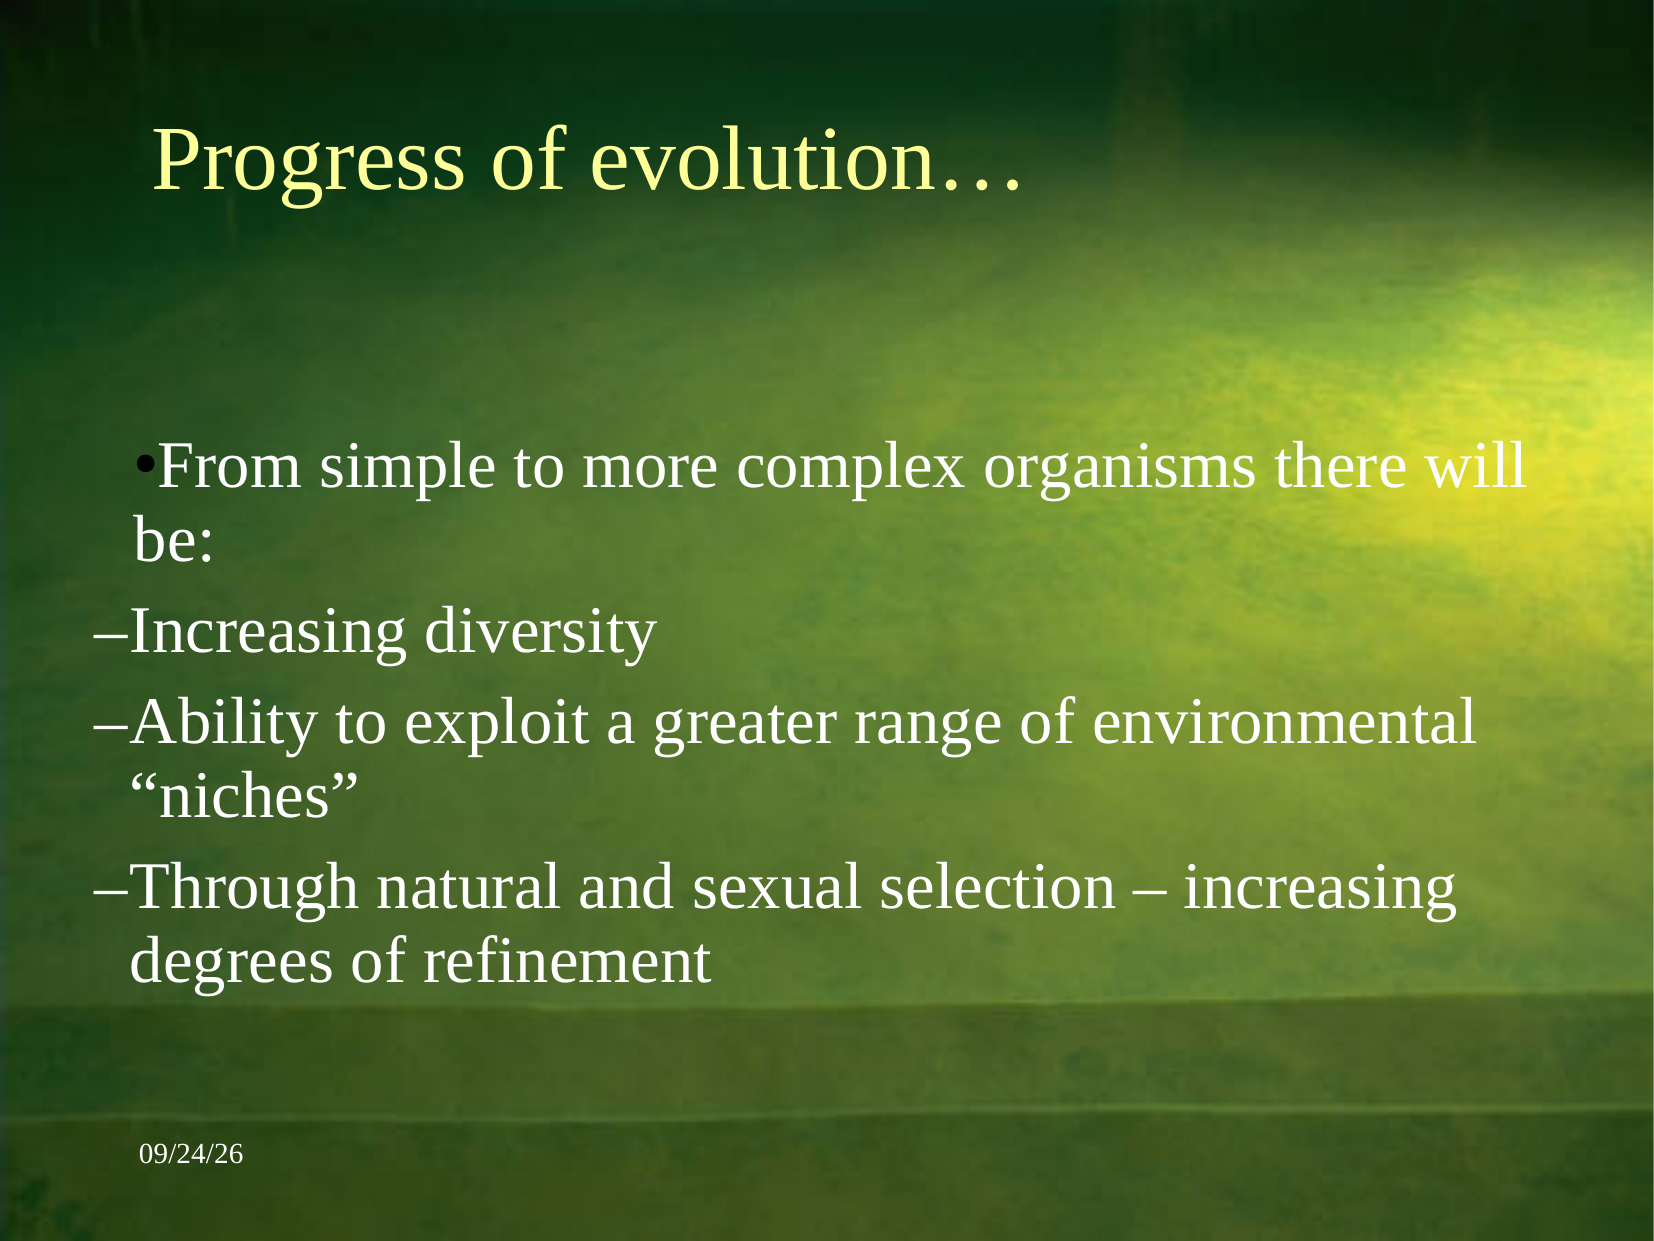

# Progress of evolution…
From simple to more complex organisms there will be:
Increasing diversity
Ability to exploit a greater range of environmental “niches”
Through natural and sexual selection – increasing degrees of refinement